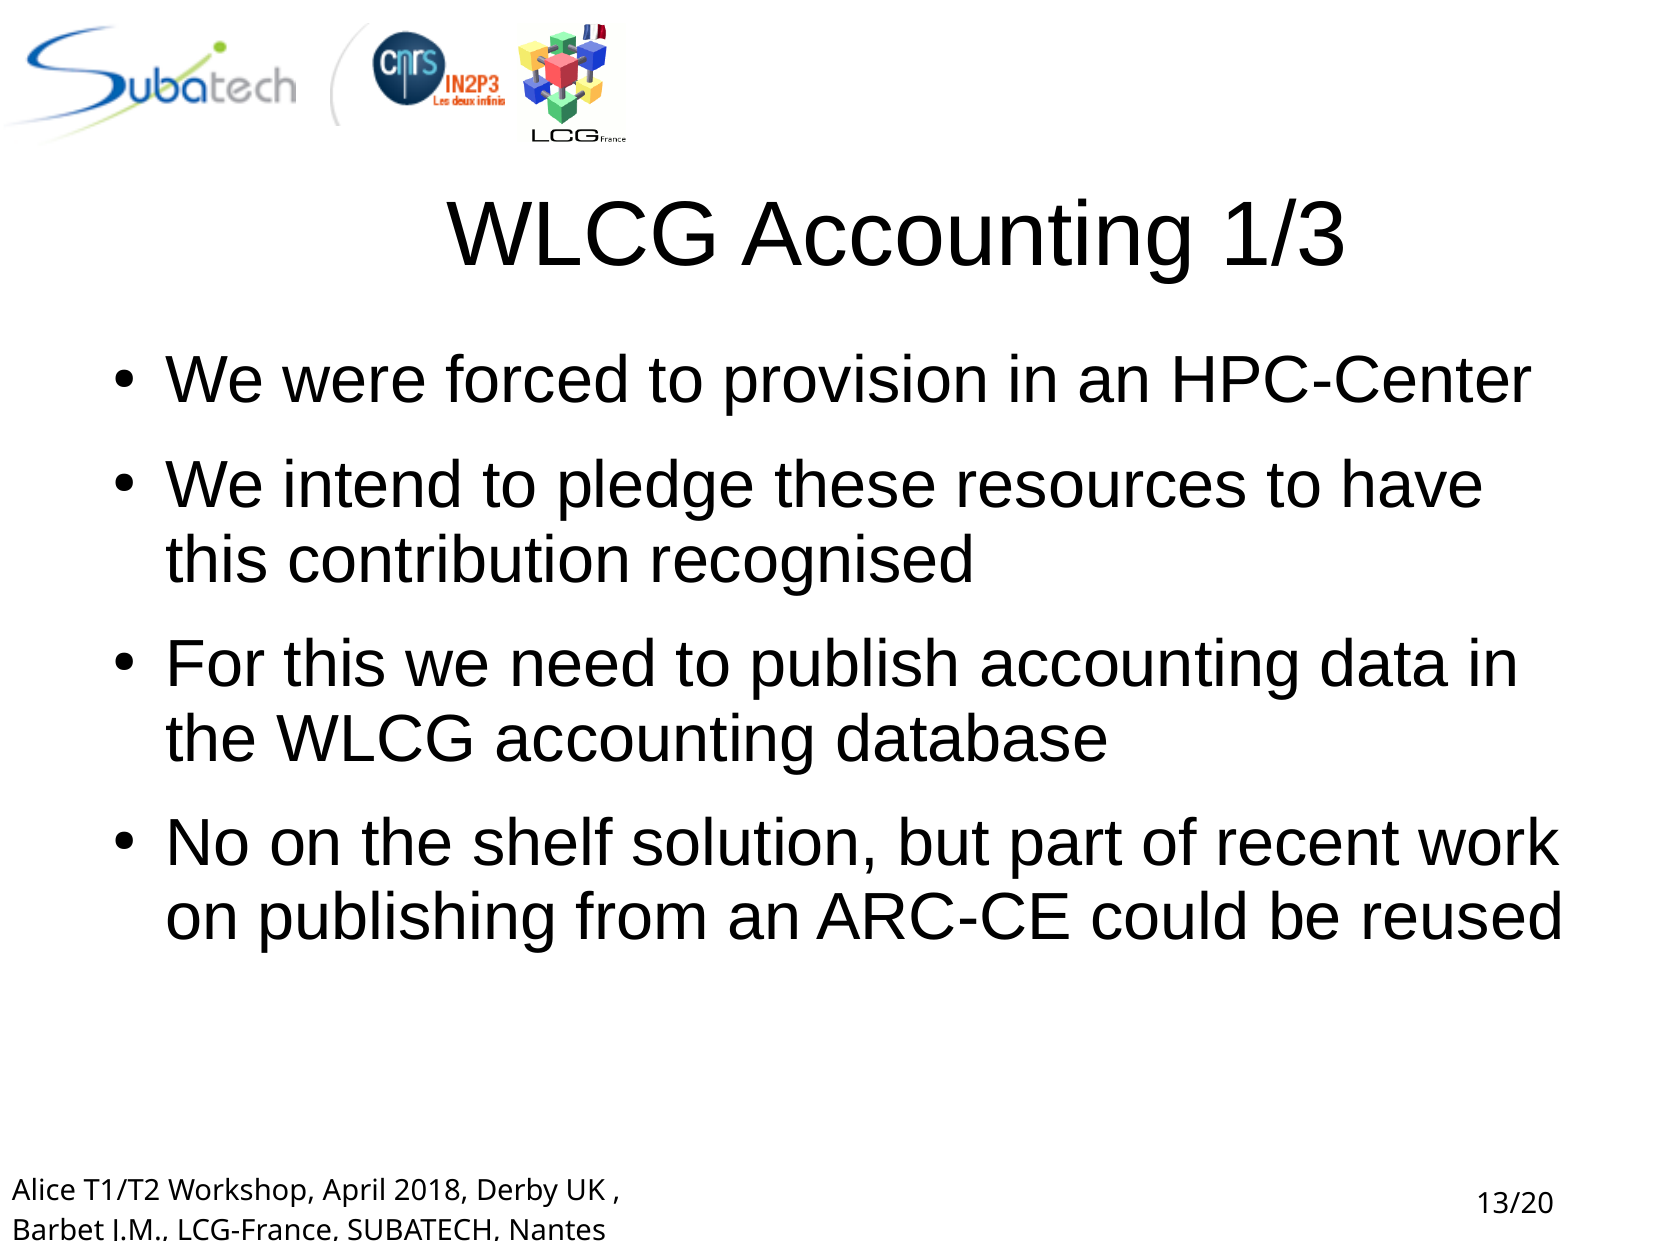

# WLCG Accounting 1/3
We were forced to provision in an HPC-Center
We intend to pledge these resources to have this contribution recognised
For this we need to publish accounting data in the WLCG accounting database
No on the shelf solution, but part of recent work on publishing from an ARC-CE could be reused
13